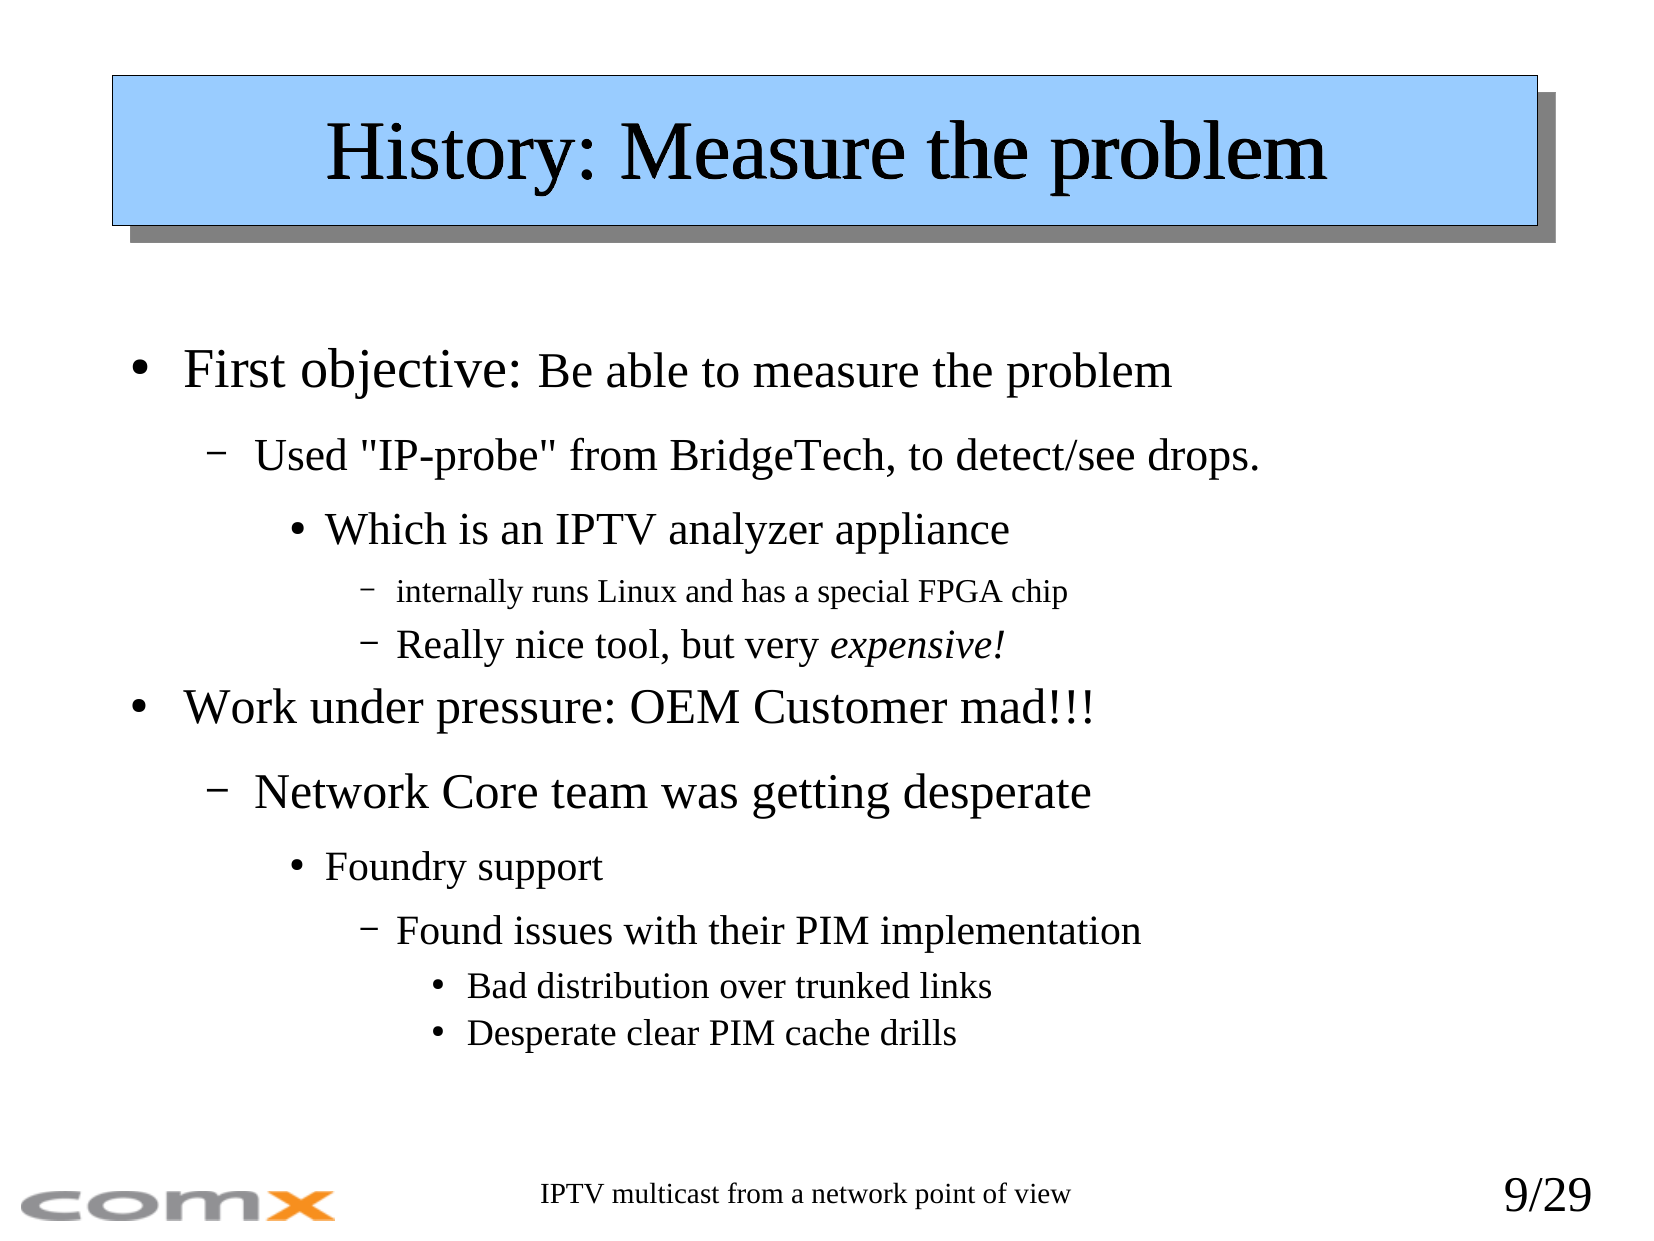

# History: Measure the problem
First objective: Be able to measure the problem
Used "IP-probe" from BridgeTech, to detect/see drops.
Which is an IPTV analyzer appliance
internally runs Linux and has a special FPGA chip
Really nice tool, but very expensive!
Work under pressure: OEM Customer mad!!!
Network Core team was getting desperate
Foundry support
Found issues with their PIM implementation
Bad distribution over trunked links
Desperate clear PIM cache drills